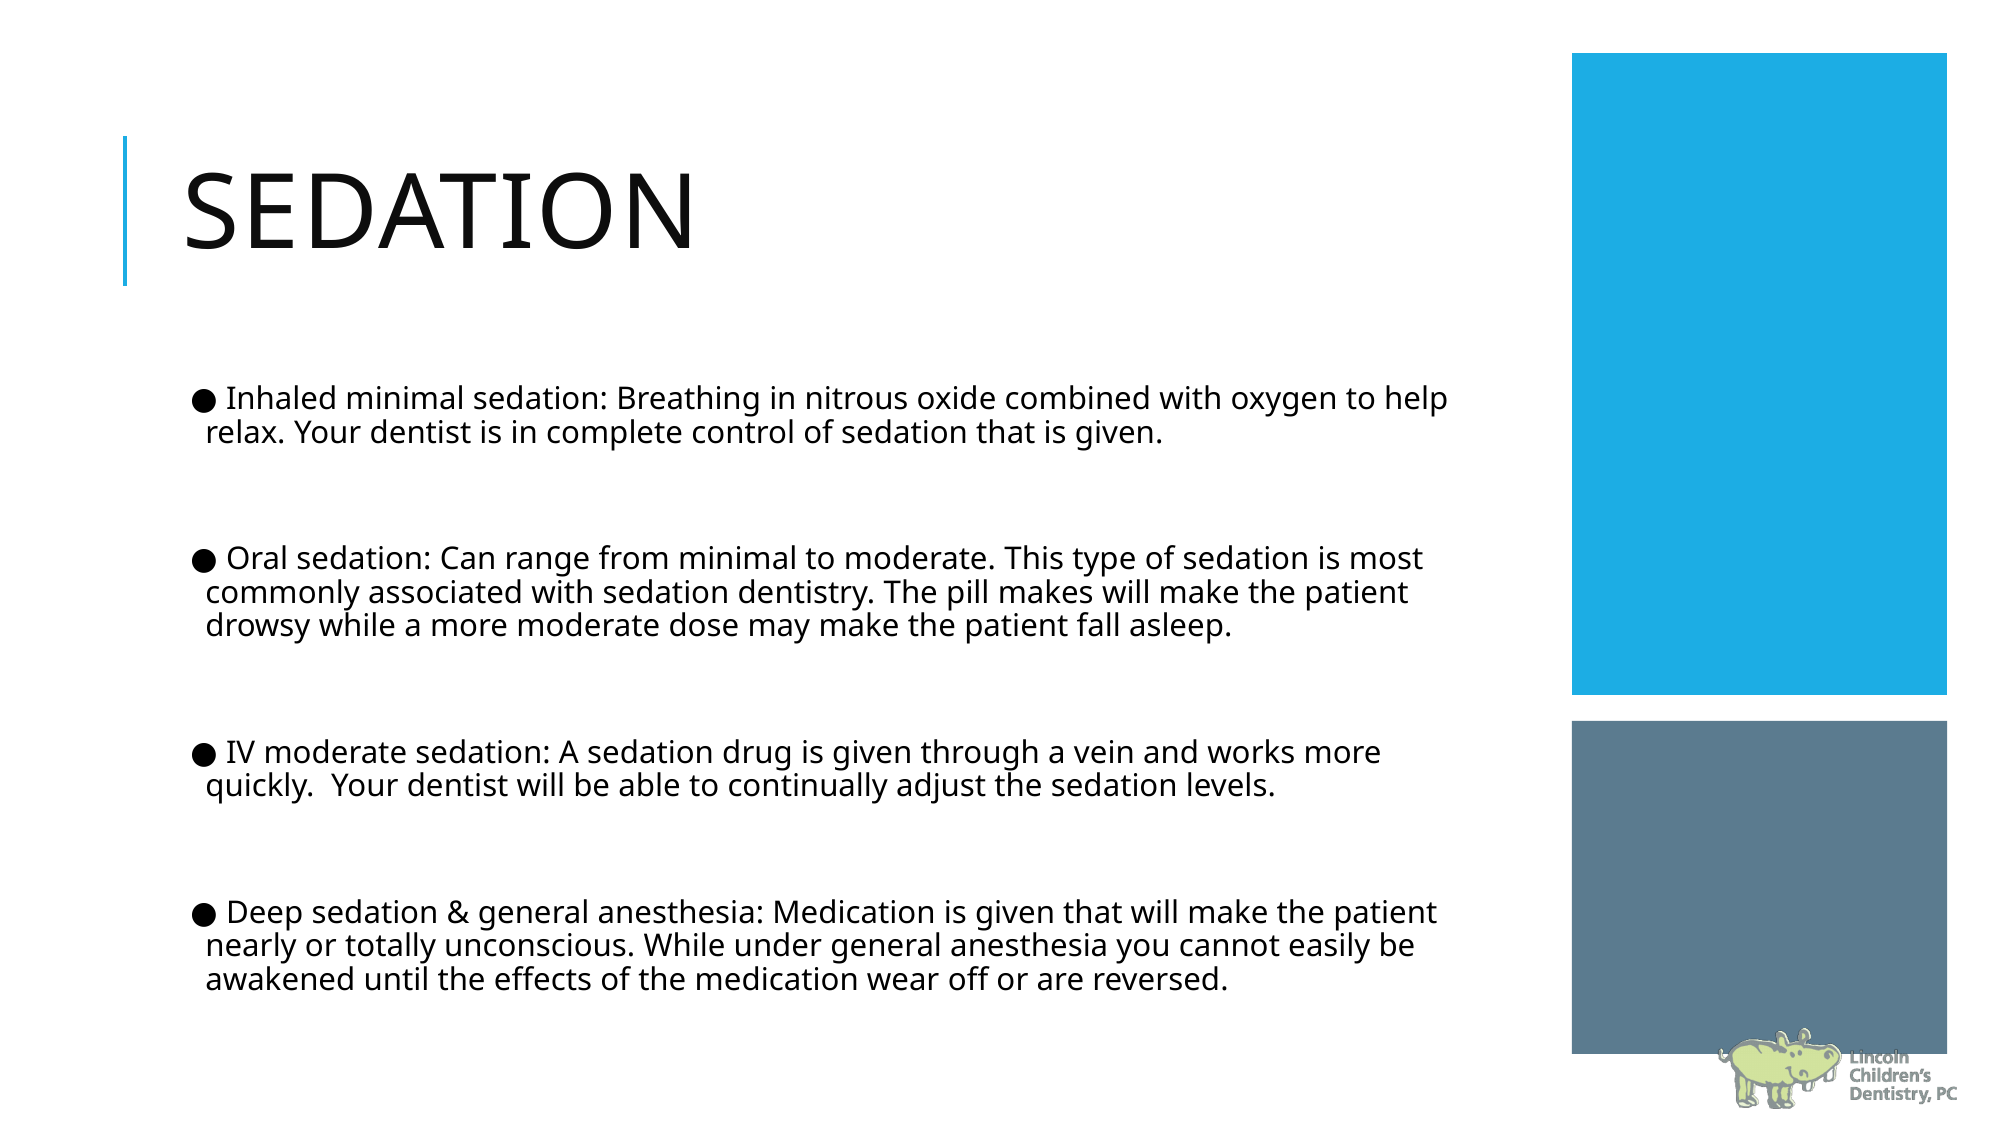

# sedation
● Inhaled minimal sedation: Breathing in nitrous oxide combined with oxygen to help relax. Your dentist is in complete control of sedation that is given.
● Oral sedation: Can range from minimal to moderate. This type of sedation is most commonly associated with sedation dentistry. The pill makes will make the patient drowsy while a more moderate dose may make the patient fall asleep.
● IV moderate sedation: A sedation drug is given through a vein and works more quickly. Your dentist will be able to continually adjust the sedation levels.
● Deep sedation & general anesthesia: Medication is given that will make the patient nearly or totally unconscious. While under general anesthesia you cannot easily be awakened until the effects of the medication wear off or are reversed.